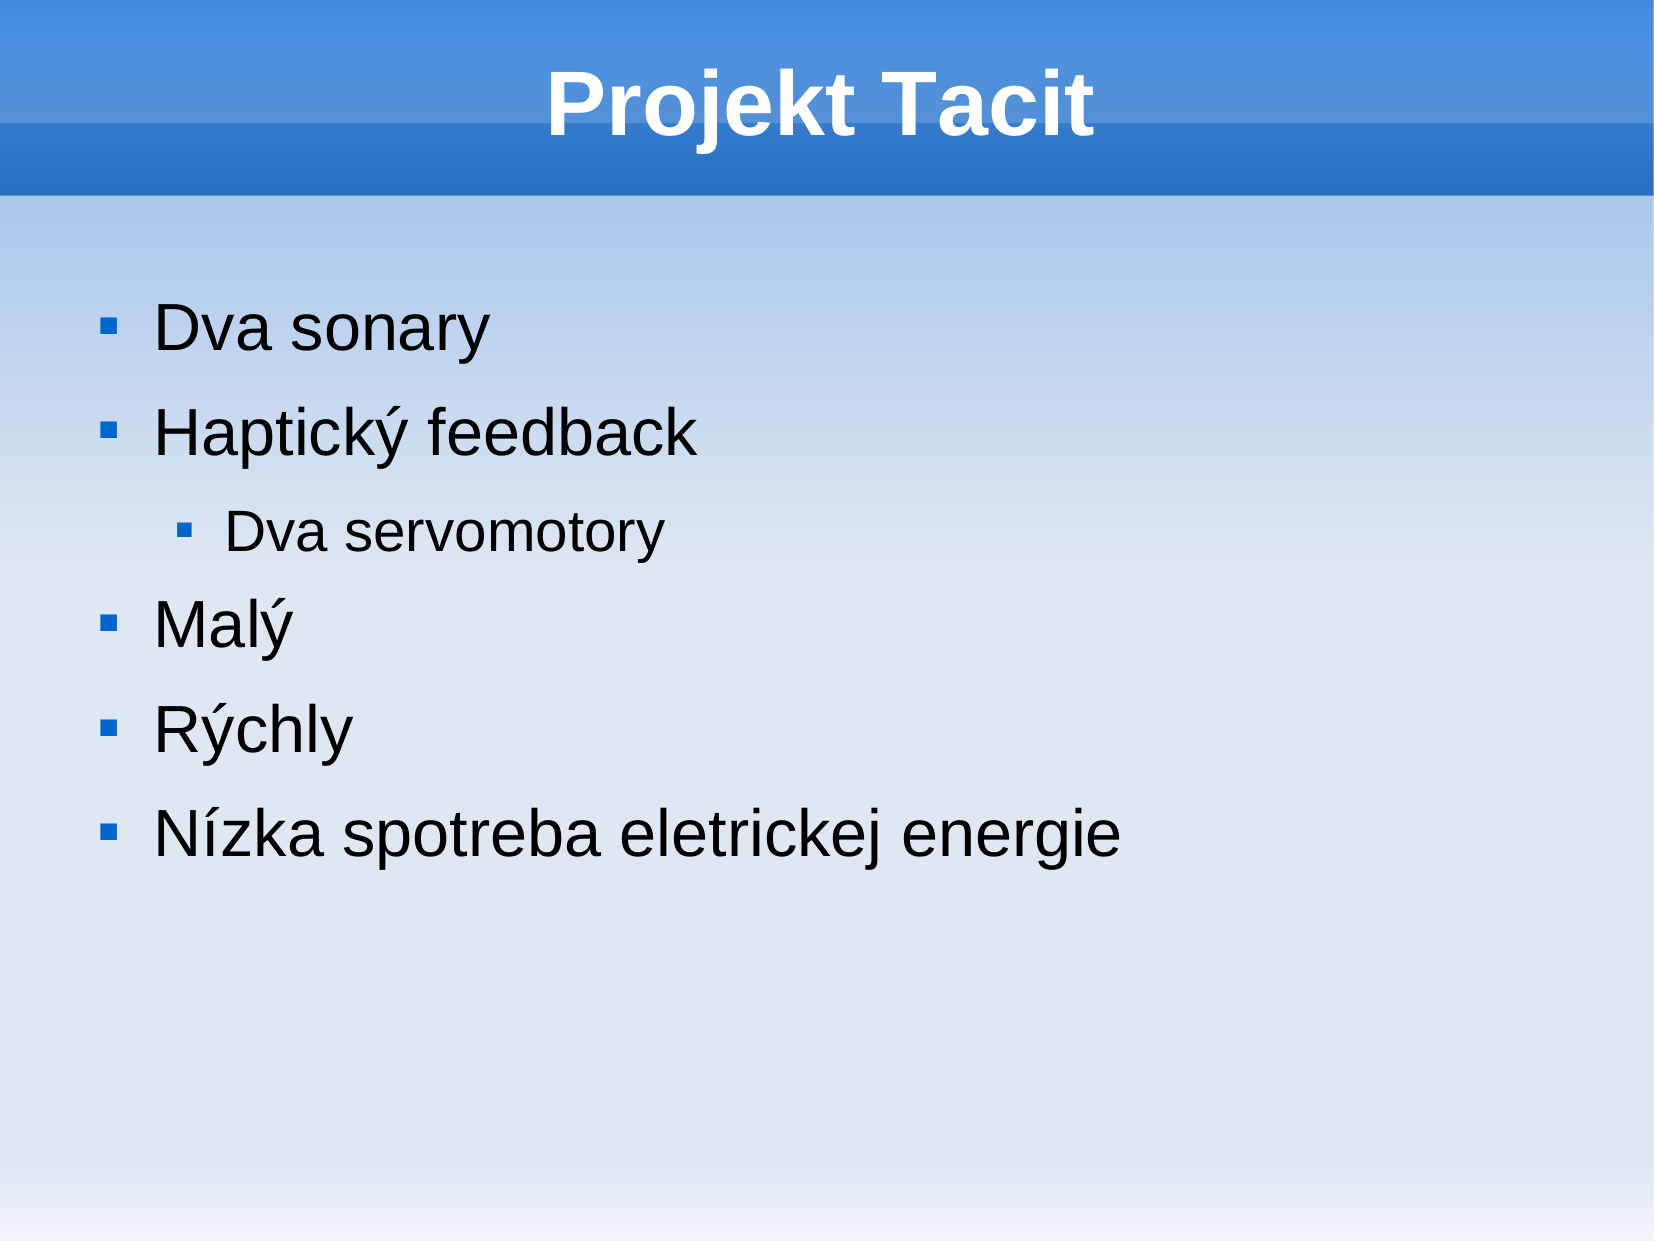

# Projekt Tacit
Dva sonary
Haptický feedback
Dva servomotory
Malý
Rýchly
Nízka spotreba eletrickej energie